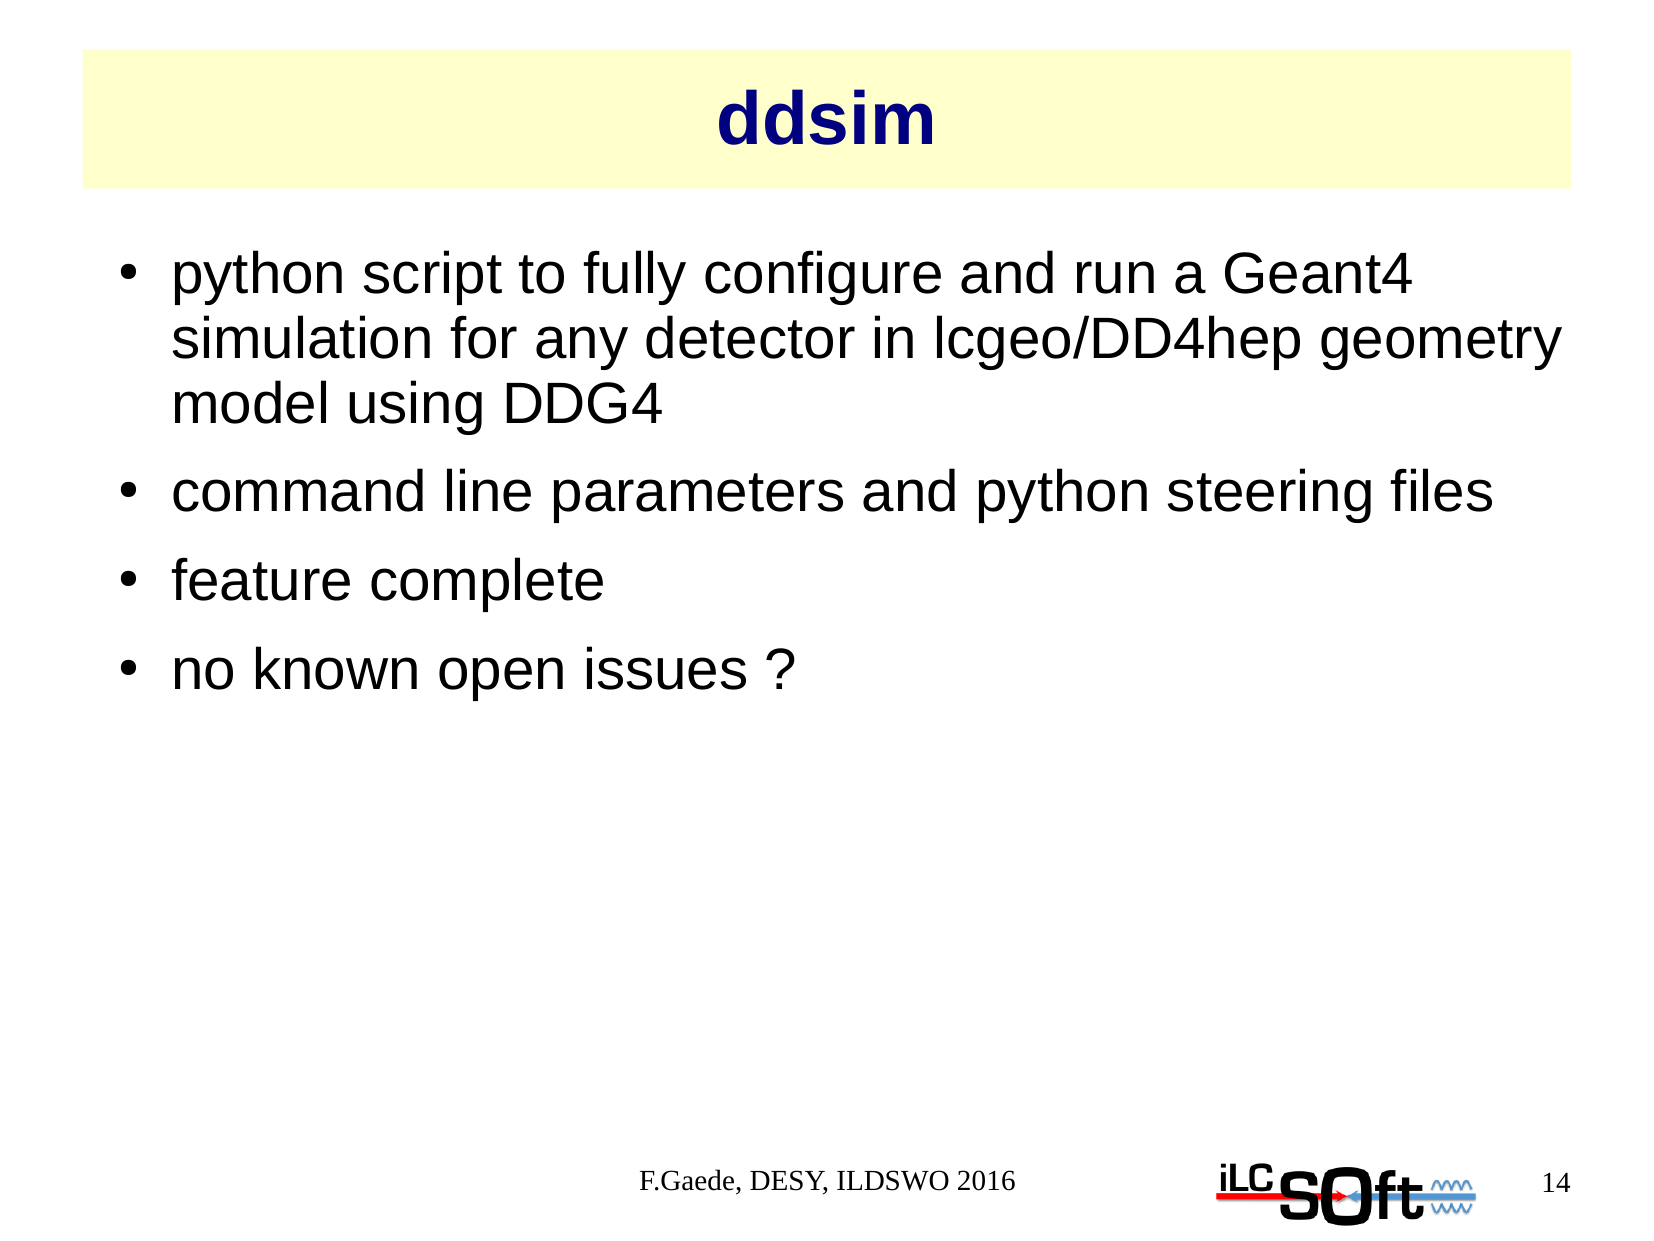

# ddsim
python script to fully configure and run a Geant4 simulation for any detector in lcgeo/DD4hep geometry model using DDG4
command line parameters and python steering files
feature complete
no known open issues ?
14